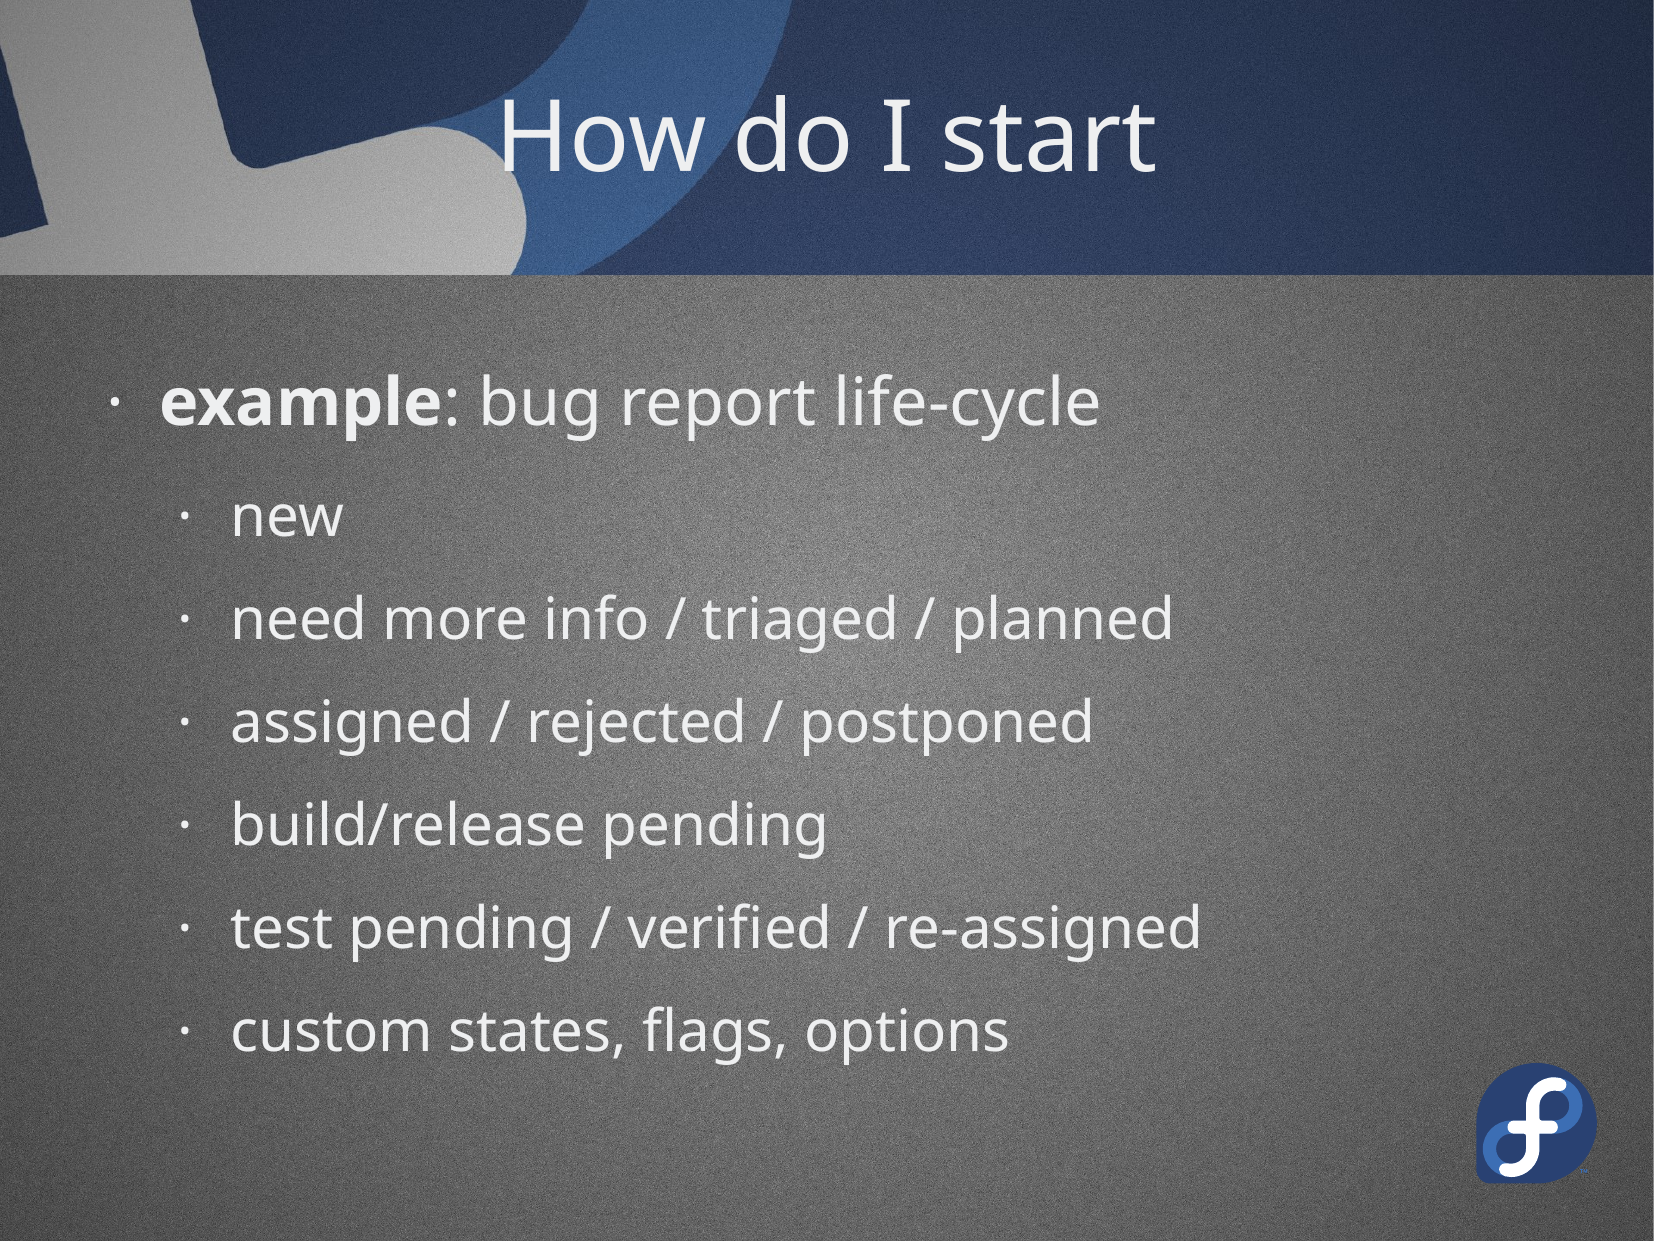

# How do I start
example: bug report life-cycle
new
need more info / triaged / planned
assigned / rejected / postponed
build/release pending
test pending / verified / re-assigned
custom states, flags, options